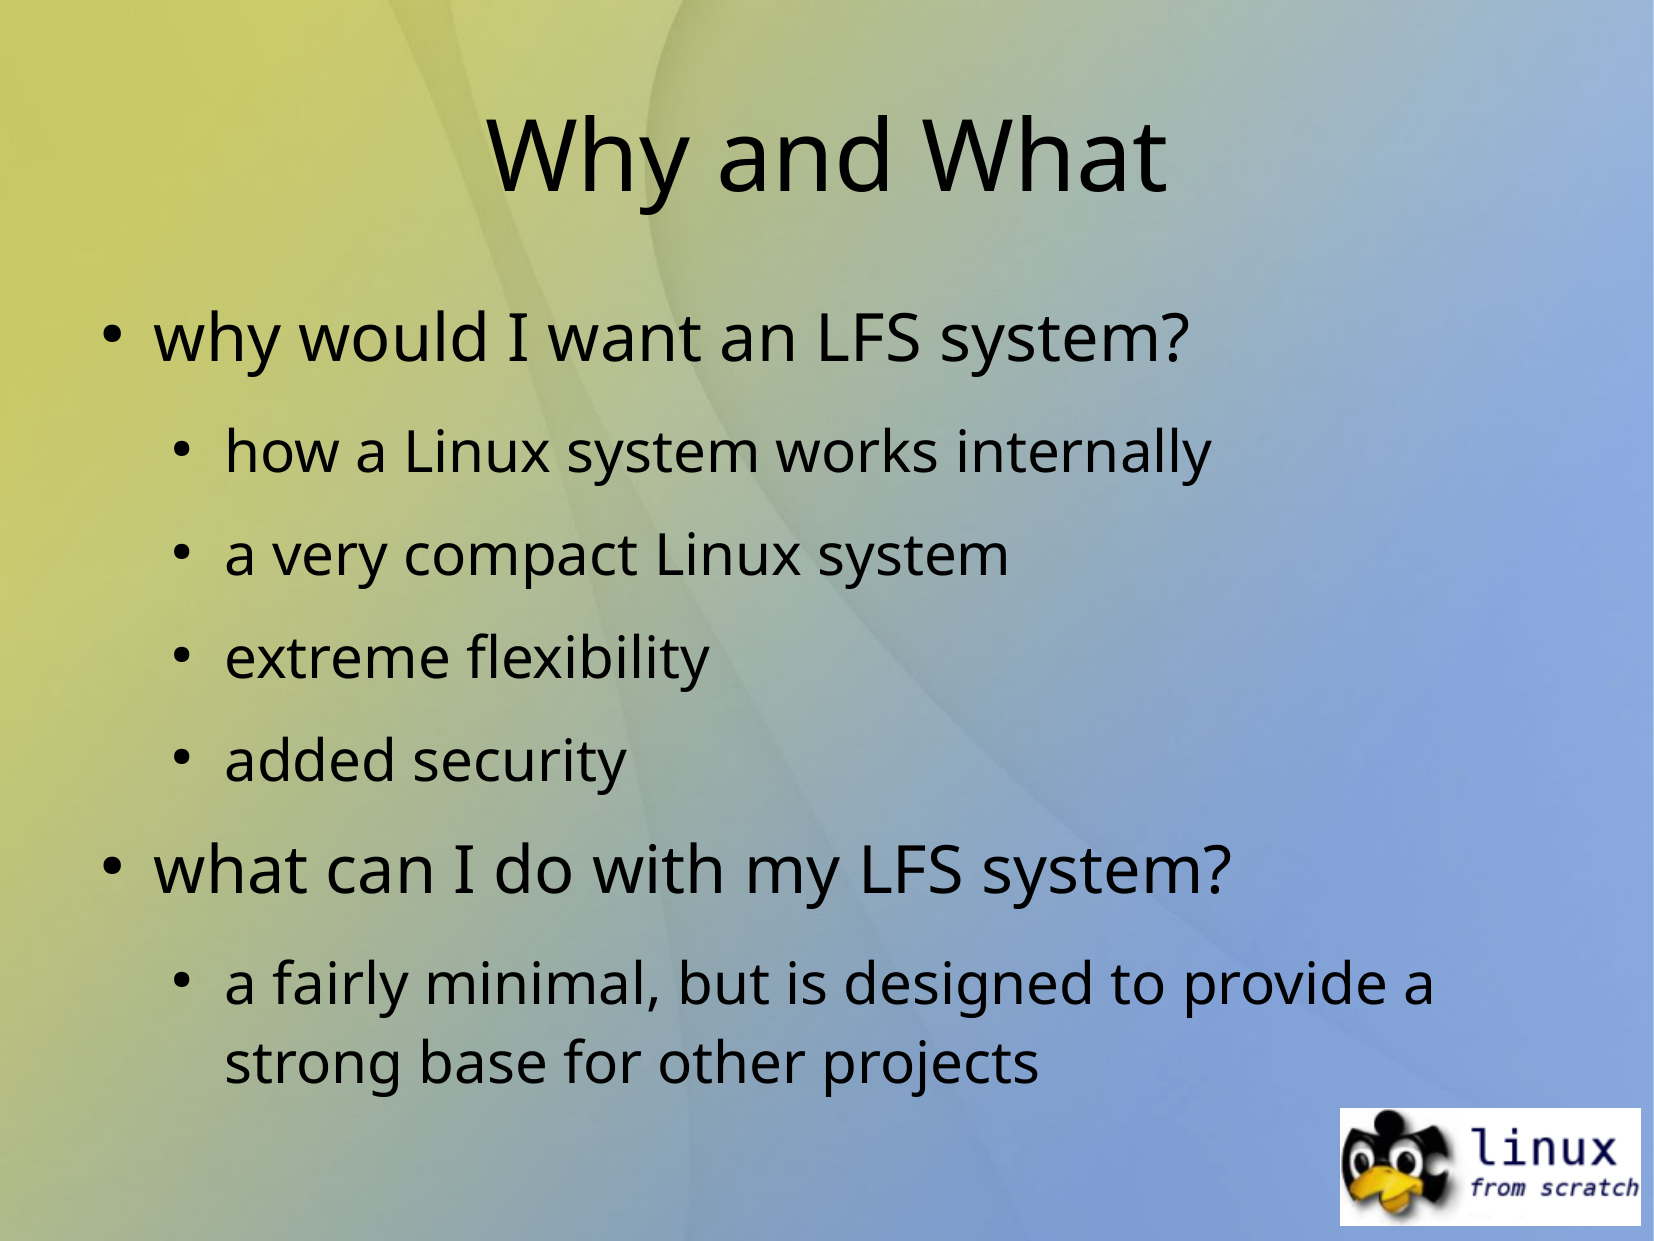

# Why and What
why would I want an LFS system?
how a Linux system works internally
a very compact Linux system
extreme flexibility
added security
what can I do with my LFS system?
a fairly minimal, but is designed to provide a strong base for other projects